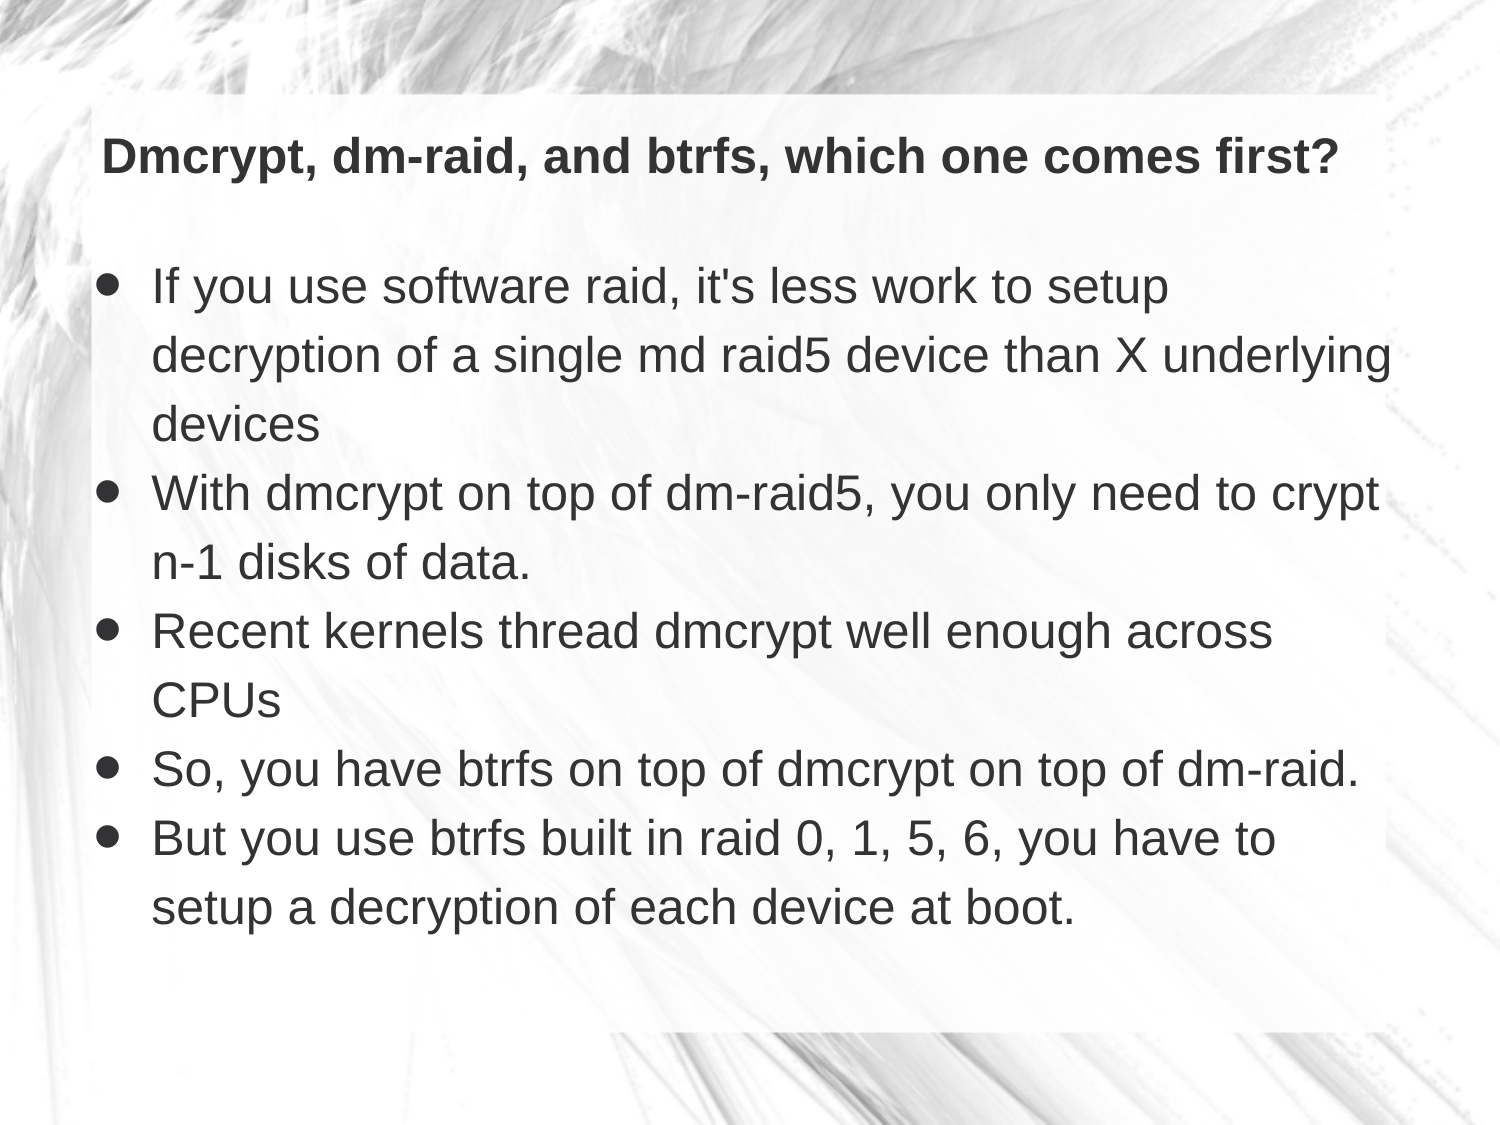

# Dmcrypt, dm-raid, and btrfs, which one comes first?
If you use software raid, it's less work to setup decryption of a single md raid5 device than X underlying devices
With dmcrypt on top of dm-raid5, you only need to crypt n-1 disks of data.
Recent kernels thread dmcrypt well enough across CPUs
So, you have btrfs on top of dmcrypt on top of dm-raid.
But you use btrfs built in raid 0, 1, 5, 6, you have to setup a decryption of each device at boot.